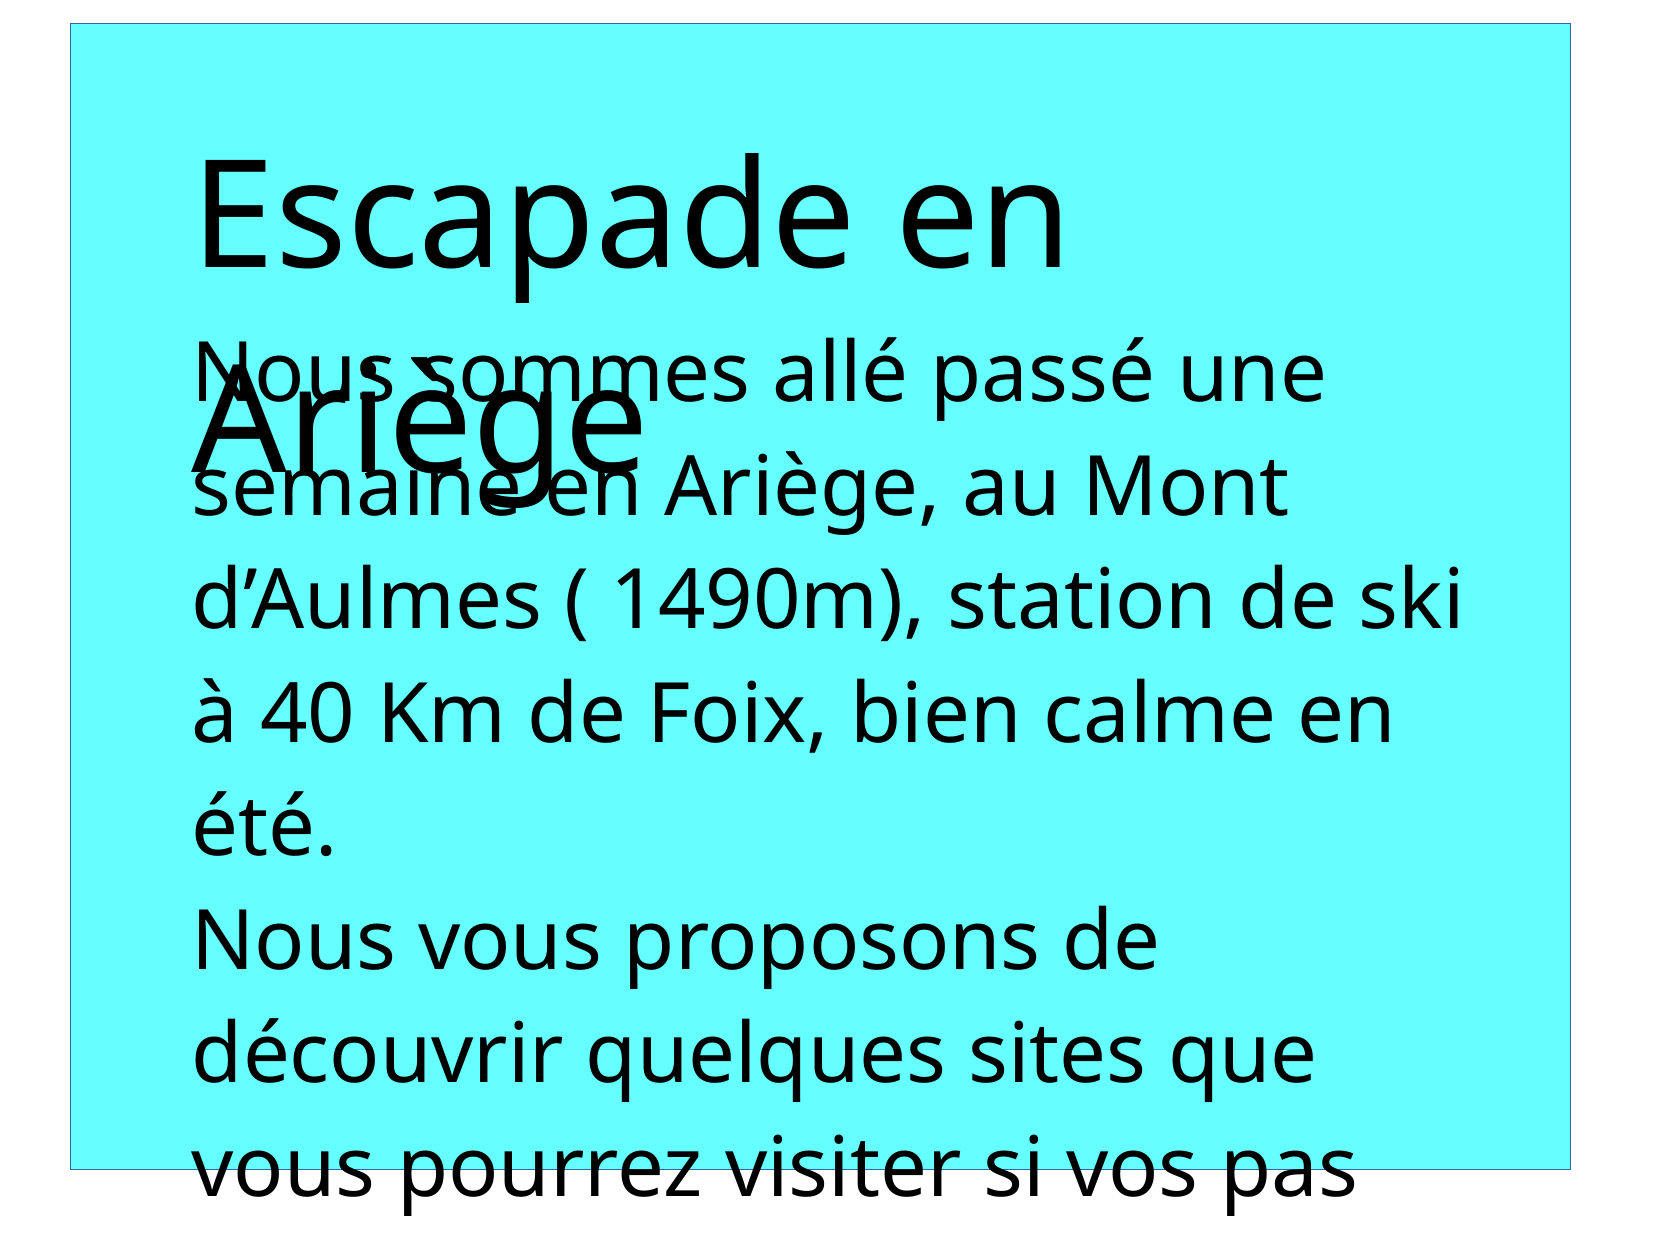

Escapade en Ariège
Nous sommes allé passé une semaine en Ariège, au Mont d’Aulmes ( 1490m), station de ski à 40 Km de Foix, bien calme en été.
Nous vous proposons de découvrir quelques sites que vous pourrez visiter si vos pas vous conduisent ici.